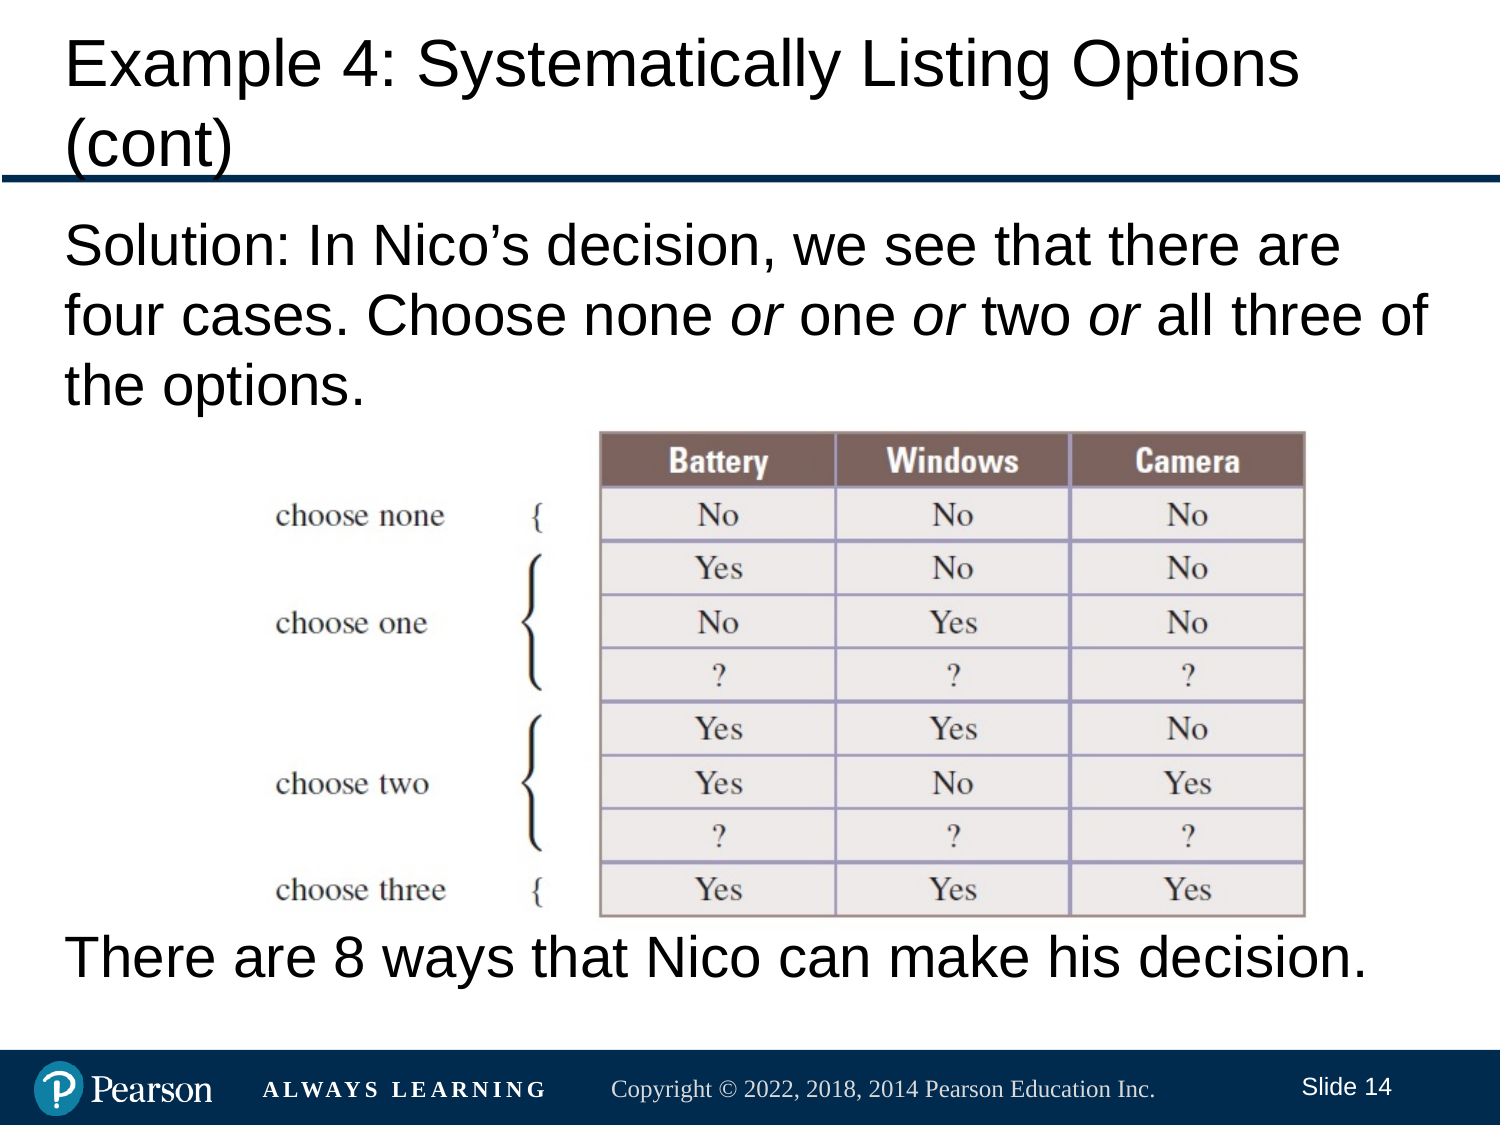

# Example 4: Systematically Listing Options (cont)
Solution: In Nico’s decision, we see that there are four cases. Choose none or one or two or all three of the options.
There are 8 ways that Nico can make his decision.